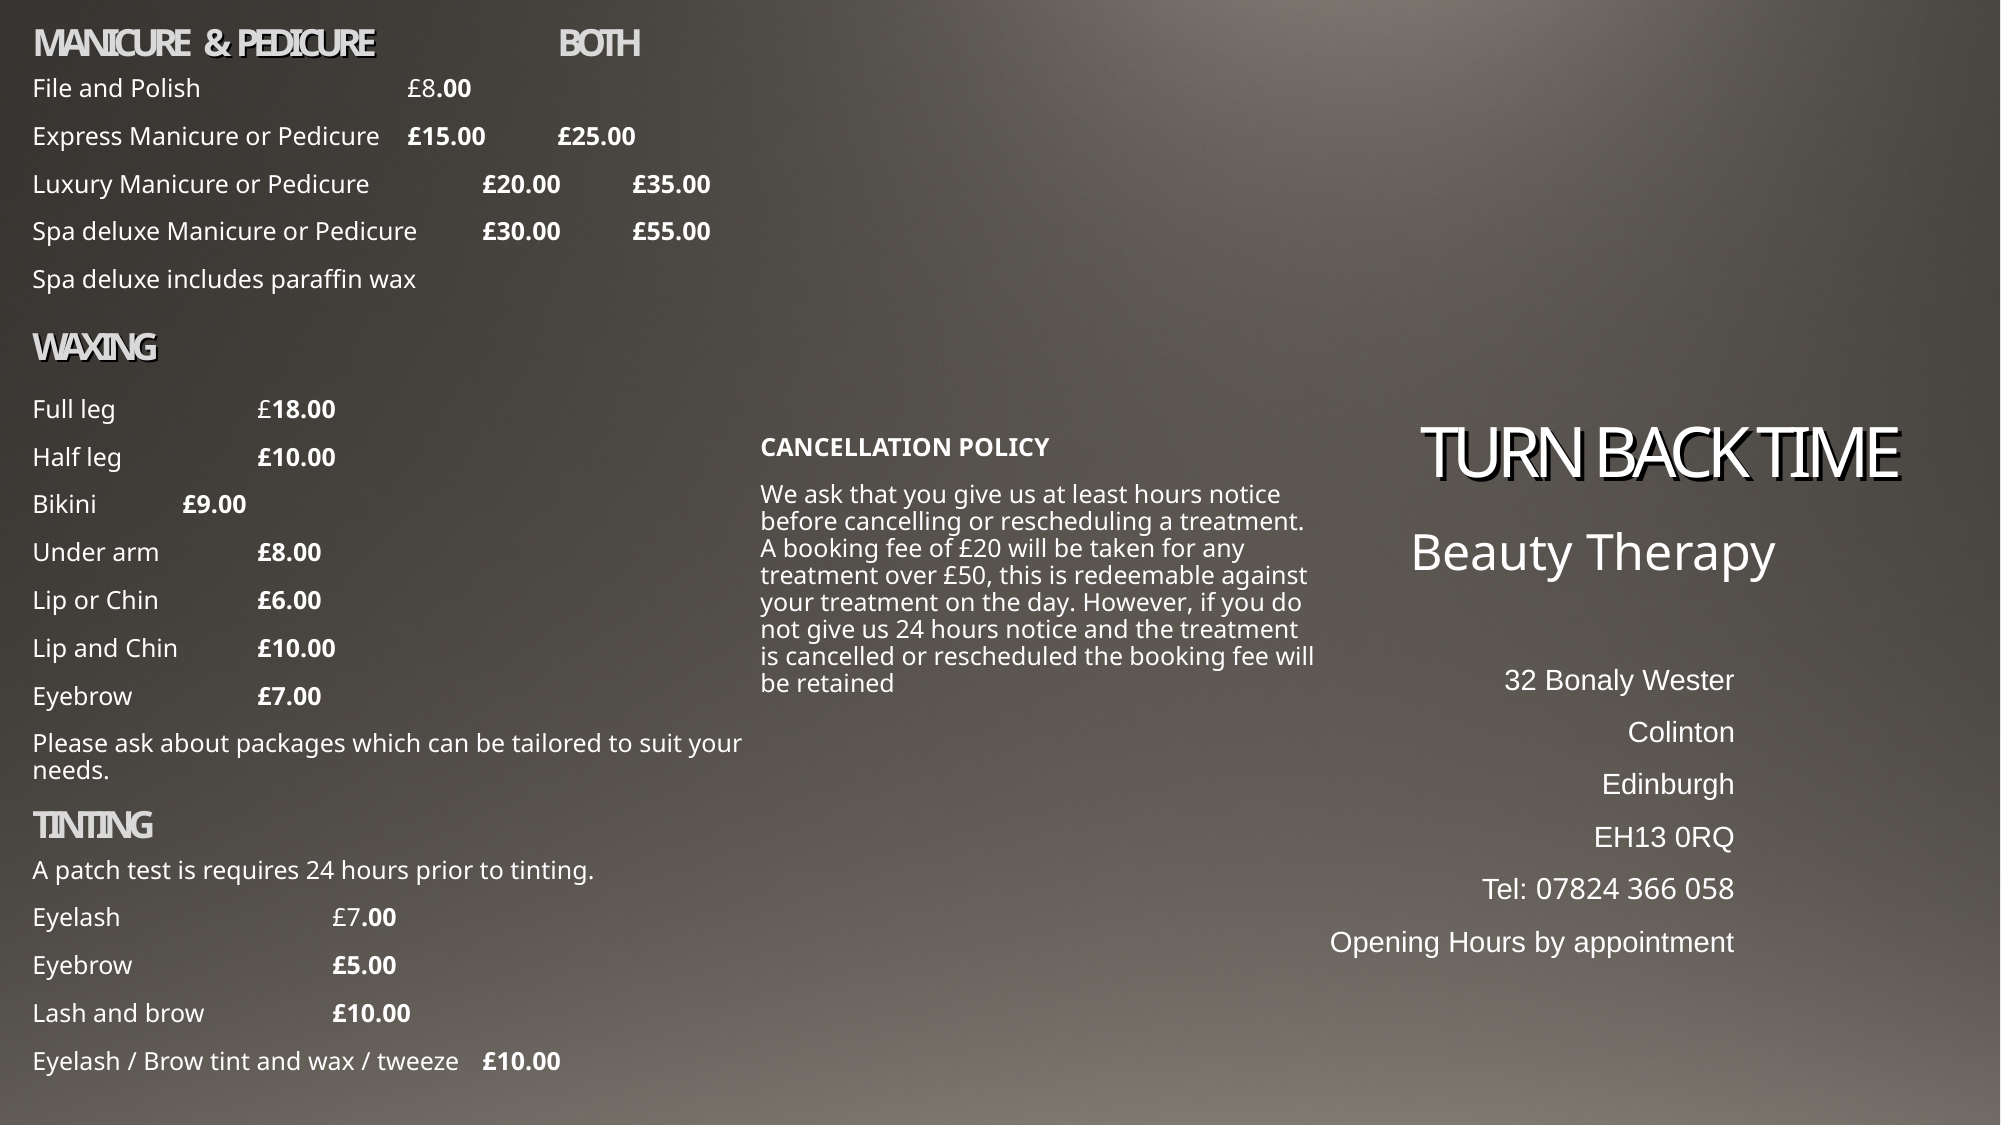

MANICURE & PEDICURE			BOTH
File and Polish			£8.00
Express Manicure or Pedicure	£15.00	£25.00
Luxury Manicure or Pedicure		£20.00	£35.00
Spa deluxe Manicure or Pedicure	£30.00	£55.00
Spa deluxe includes paraffin wax
WAXING
Full leg		£18.00
Half leg		£10.00
Bikini		£9.00
Under arm		£8.00
Lip or Chin		£6.00
Lip and Chin		£10.00
Eyebrow		£7.00
Please ask about packages which can be tailored to suit your needs.
# TURN BACK TIME
CANCELLATION POLICY
We ask that you give us at least hours notice before cancelling or rescheduling a treatment. A booking fee of £20 will be taken for any treatment over £50, this is redeemable against your treatment on the day. However, if you do not give us 24 hours notice and the treatment is cancelled or rescheduled the booking fee will be retained
Beauty Therapy
32 Bonaly Wester
Colinton
Edinburgh
EH13 0RQ
Tel: 07824 366 058
Opening Hours by appointment
TINTING
A patch test is requires 24 hours prior to tinting.
Eyelash			£7.00
Eyebrow			£5.00
Lash and brow		£10.00
Eyelash / Brow tint and wax / tweeze 	£10.00